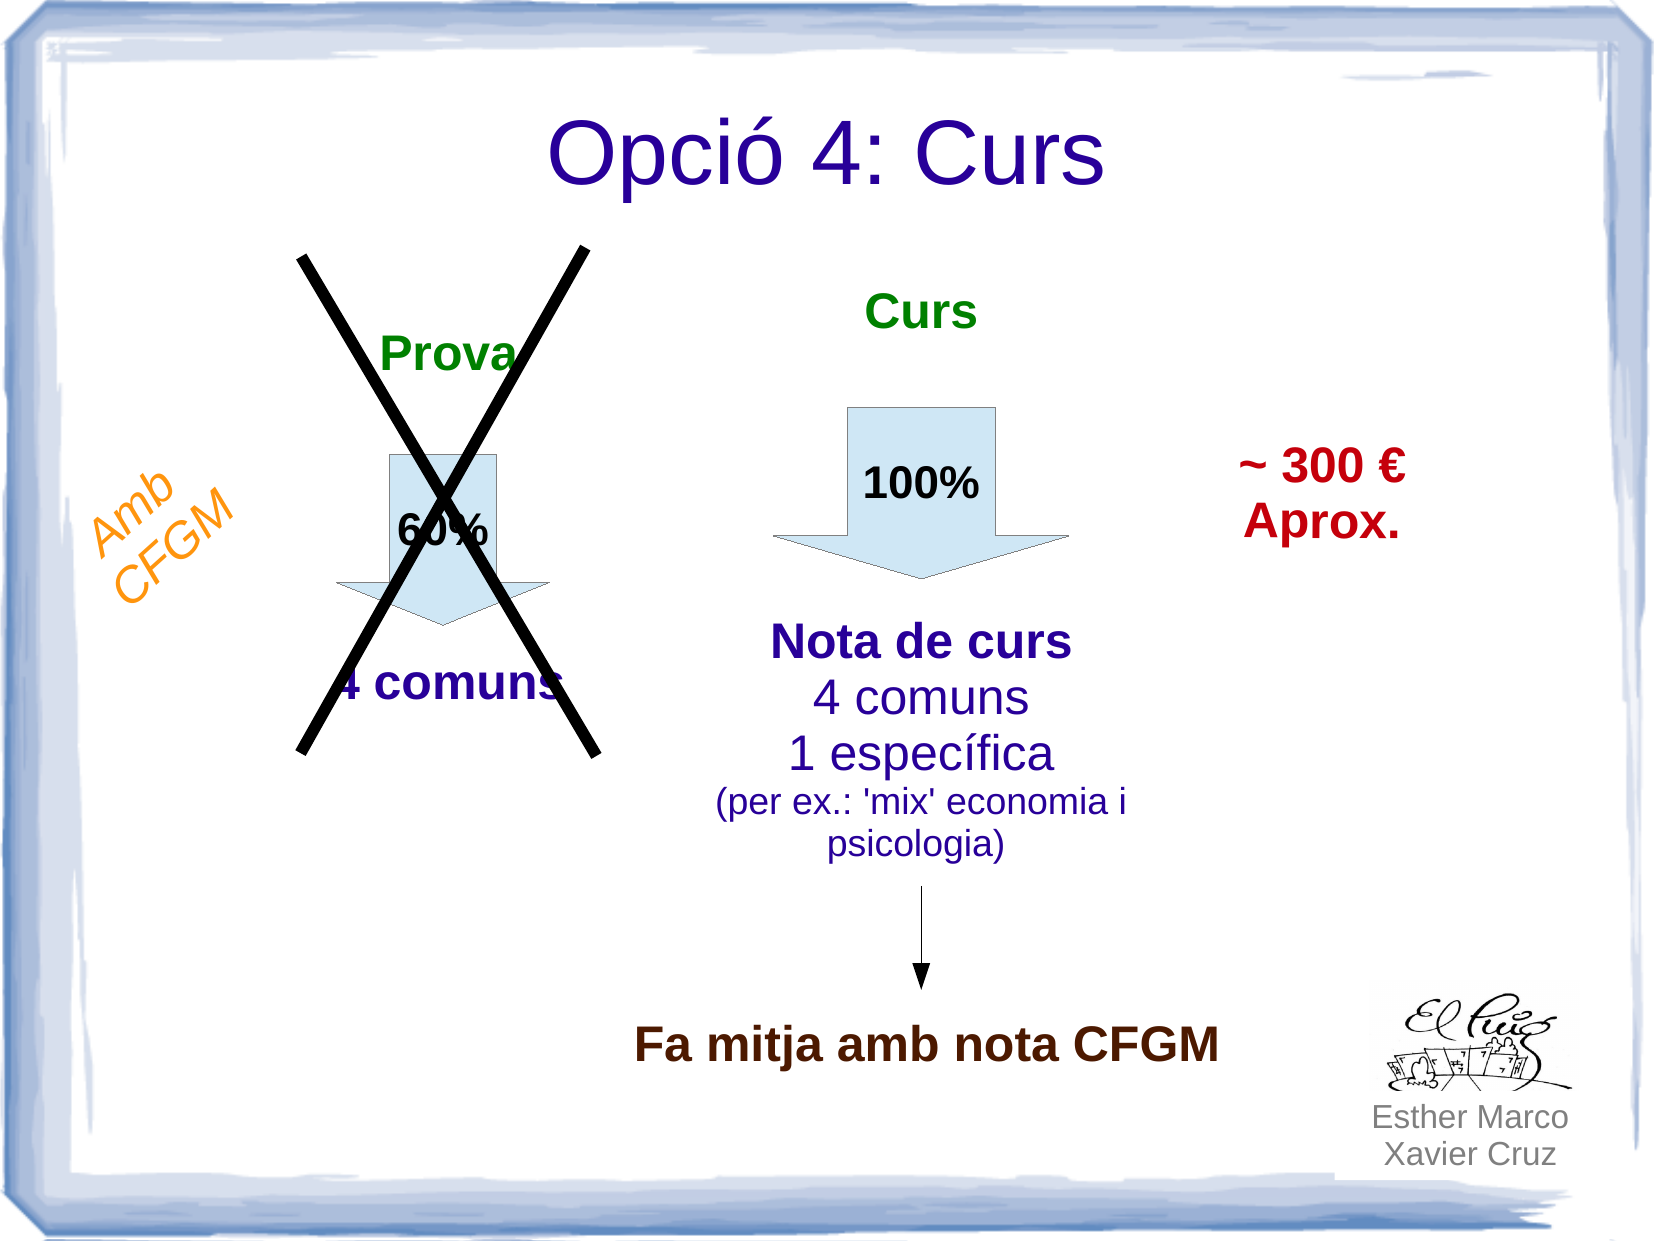

# Opció 4: Curs
Curs
Prova
100%
~ 300 €
Aprox.
60%
Amb
 CFGM
Nota de curs 4 comuns 1 específica (per ex.: 'mix' economia i psicologia)
4 comuns
Fa mitja amb nota CFGM